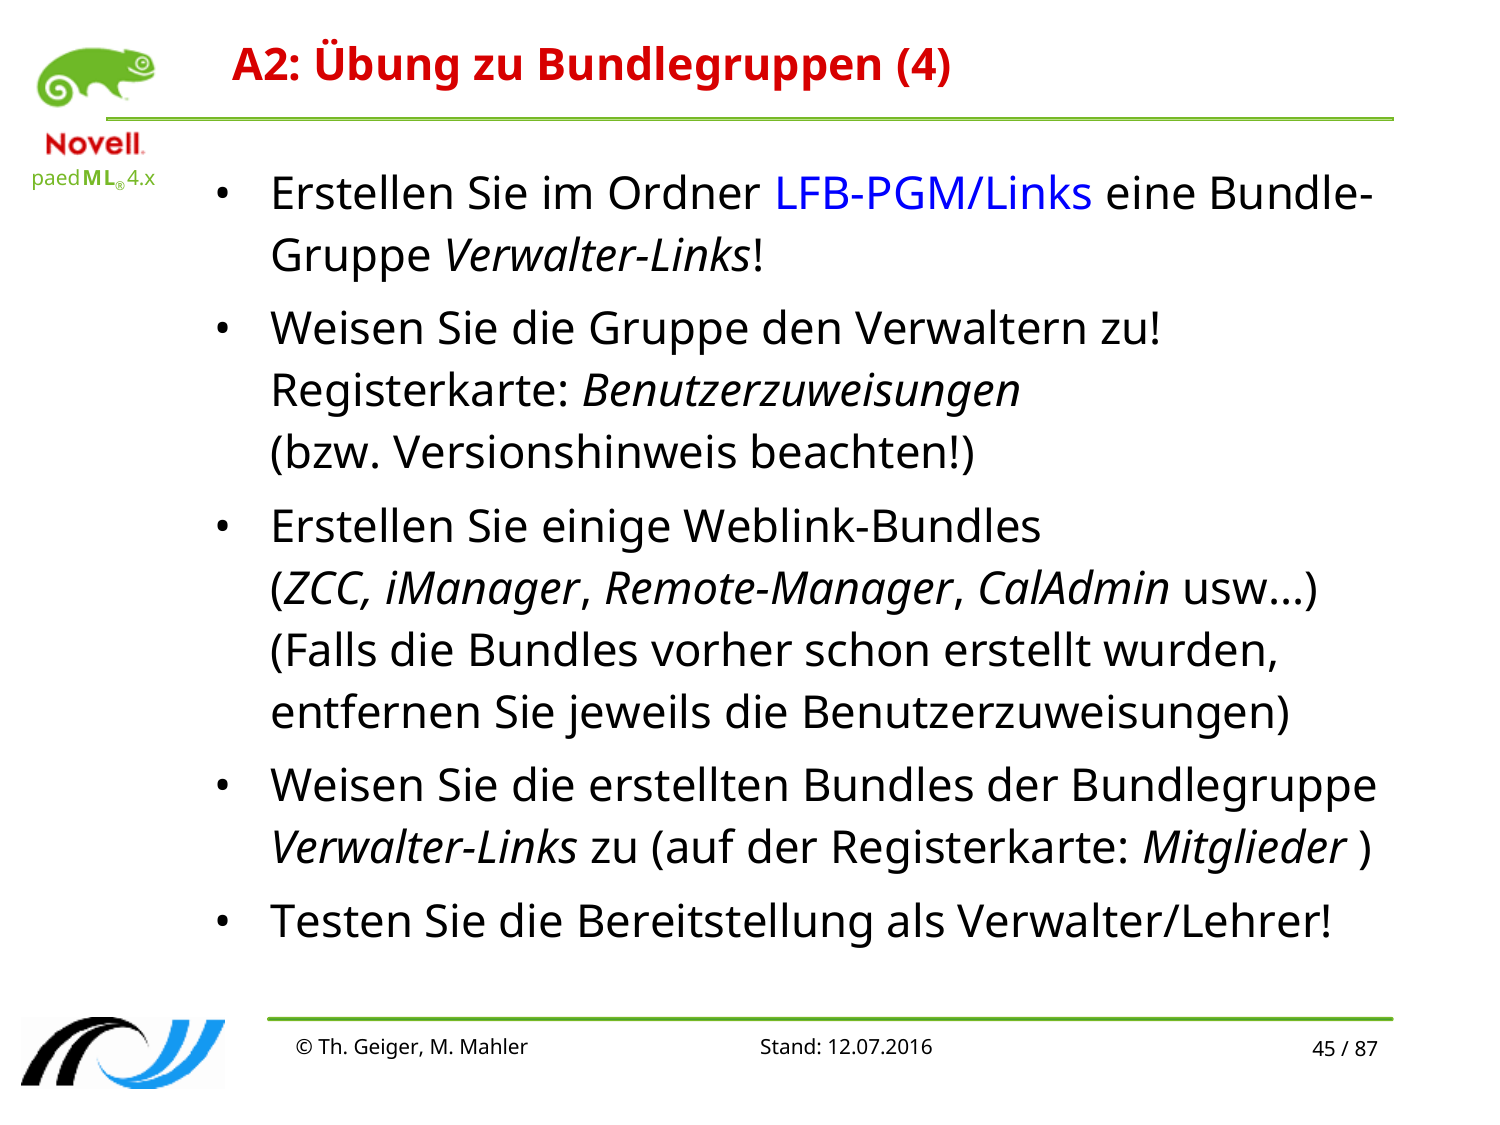

# A2: Übung zu Bundlegruppen (4)
Erstellen Sie im Ordner LFB-PGM/Links eine Bundle-Gruppe Verwalter-Links!
Weisen Sie die Gruppe den Verwaltern zu!
Registerkarte: Benutzerzuweisungen
(bzw. Versionshinweis beachten!)
Erstellen Sie einige Weblink-Bundles
(ZCC, iManager, Remote-Manager, CalAdmin usw...)
(Falls die Bundles vorher schon erstellt wurden, entfernen Sie jeweils die Benutzerzuweisungen)
Weisen Sie die erstellten Bundles der Bundlegruppe Verwalter-Links zu (auf der Registerkarte: Mitglieder )
Testen Sie die Bereitstellung als Verwalter/Lehrer!
© Th. Geiger, M. Mahler
12.07.2016
45